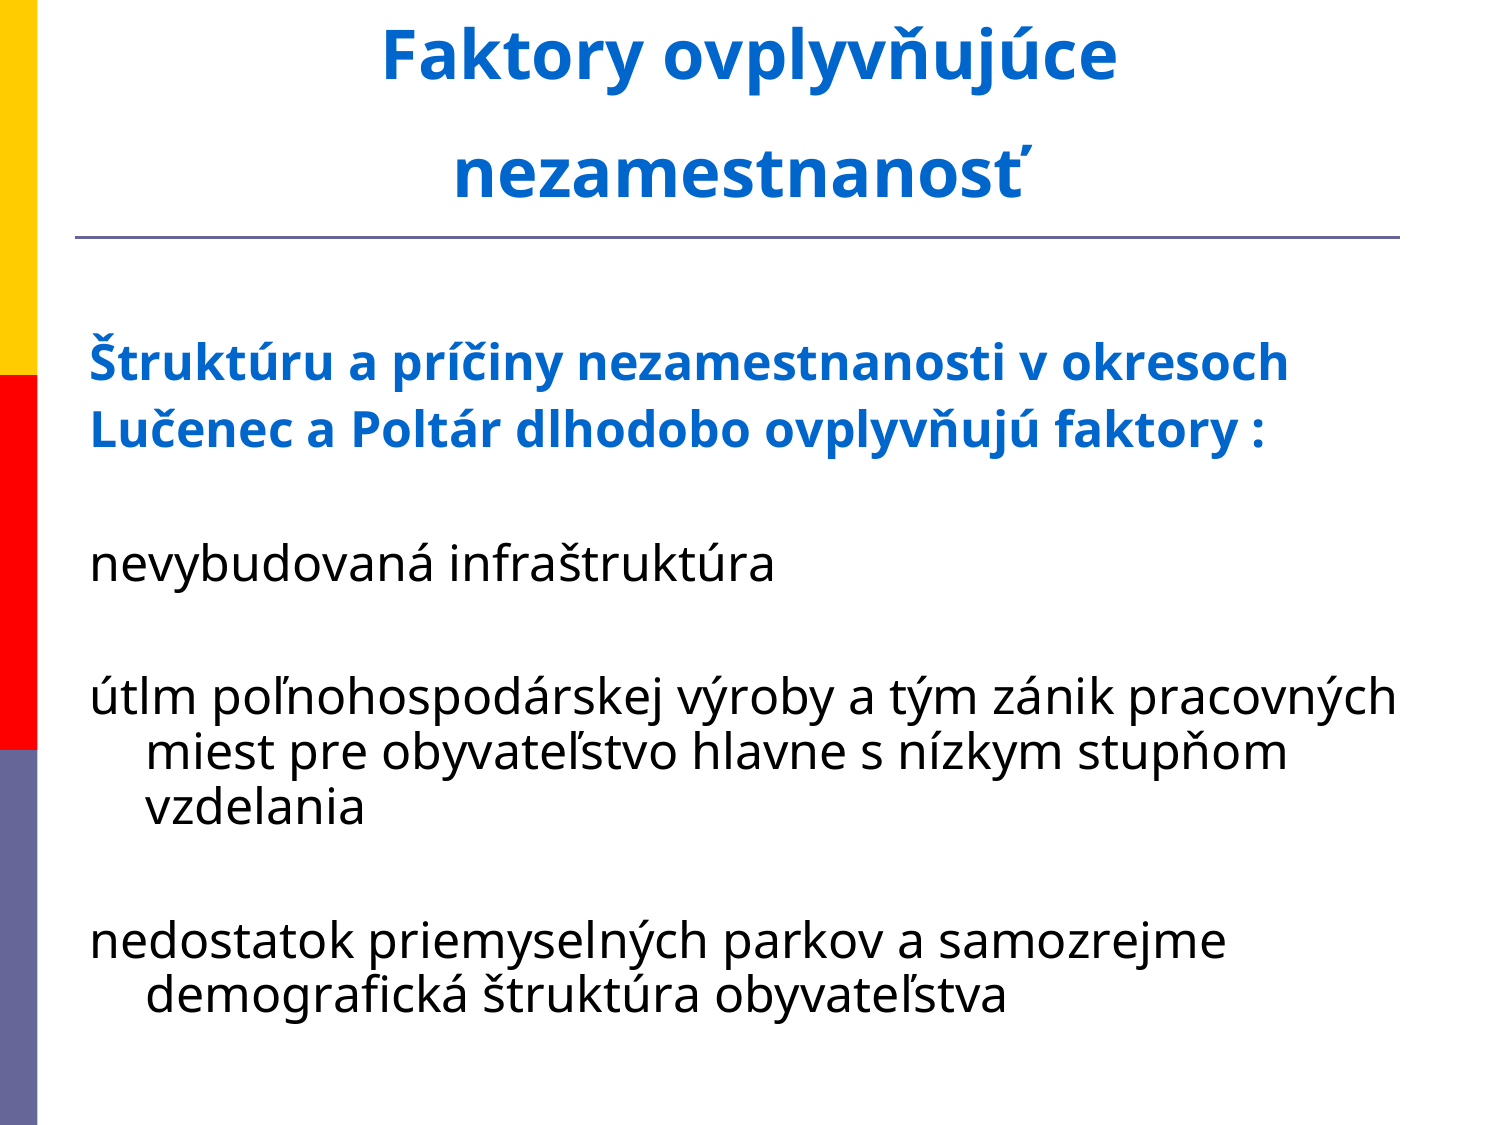

# Faktory ovplyvňujúce nezamestnanosť
Štruktúru a príčiny nezamestnanosti v okresoch
Lučenec a Poltár dlhodobo ovplyvňujú faktory :
nevybudovaná infraštruktúra
útlm poľnohospodárskej výroby a tým zánik pracovných miest pre obyvateľstvo hlavne s nízkym stupňom vzdelania
nedostatok priemyselných parkov a samozrejme demografická štruktúra obyvateľstva